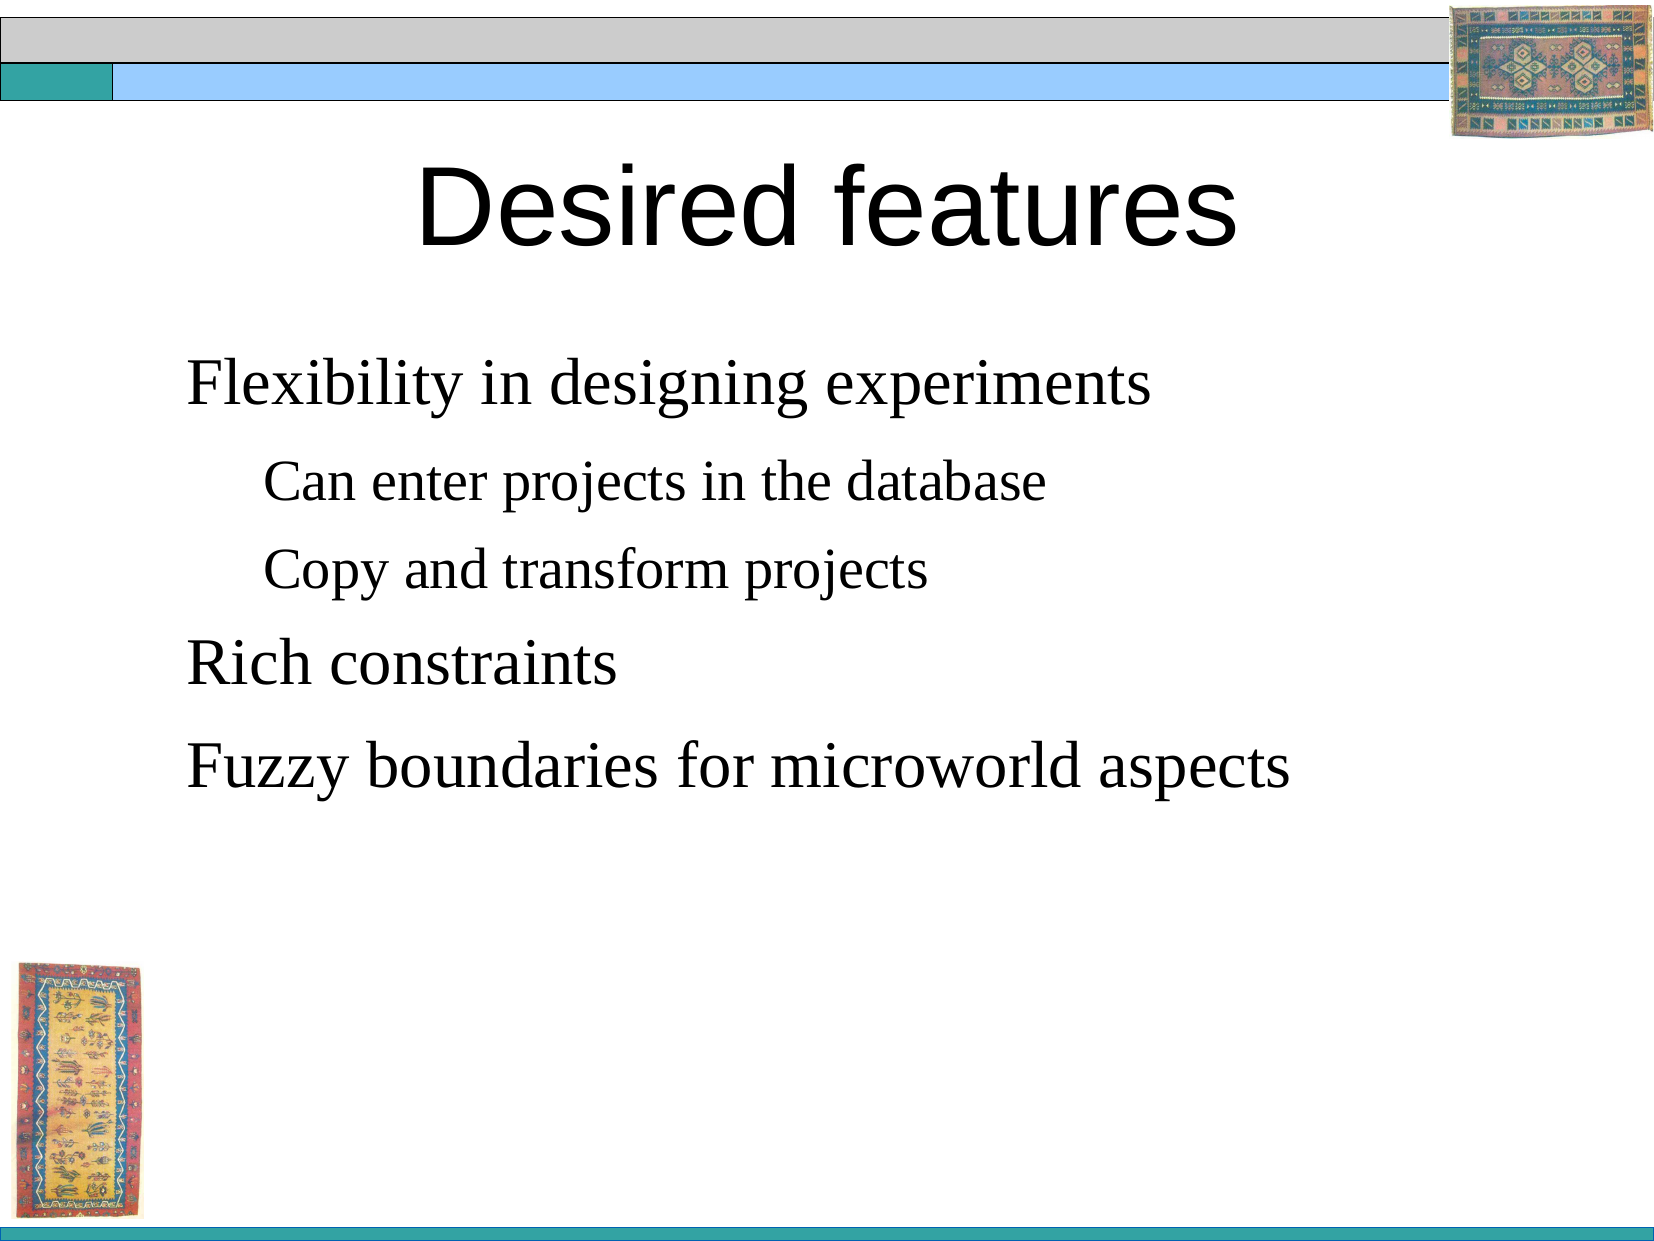

# Desired features
Flexibility in designing experiments
Can enter projects in the database
Copy and transform projects
Rich constraints
Fuzzy boundaries for microworld aspects